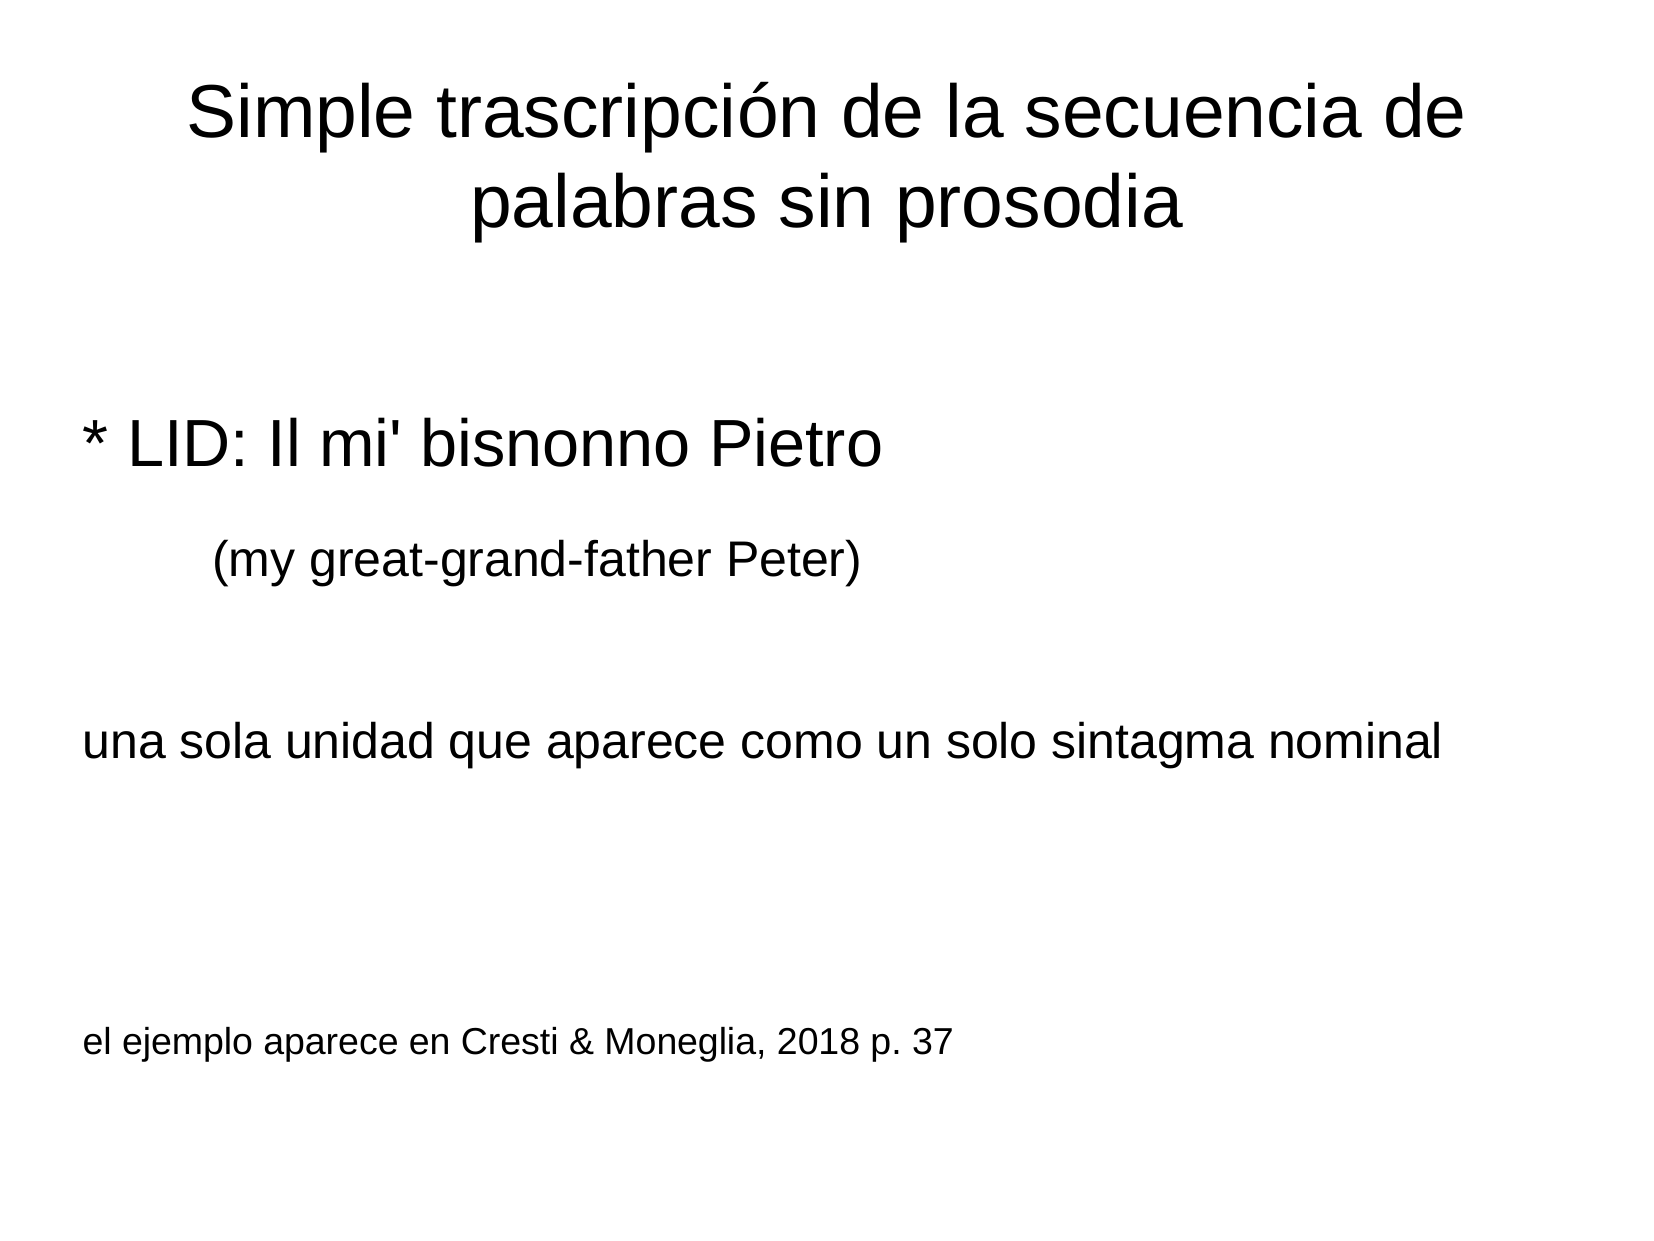

# Simple trascripción de la secuencia de palabras sin prosodia
* LID: Il mi' bisnonno Pietro
 (my great-grand-father Peter)
una sola unidad que aparece como un solo sintagma nominal
el ejemplo aparece en Cresti & Moneglia, 2018 p. 37